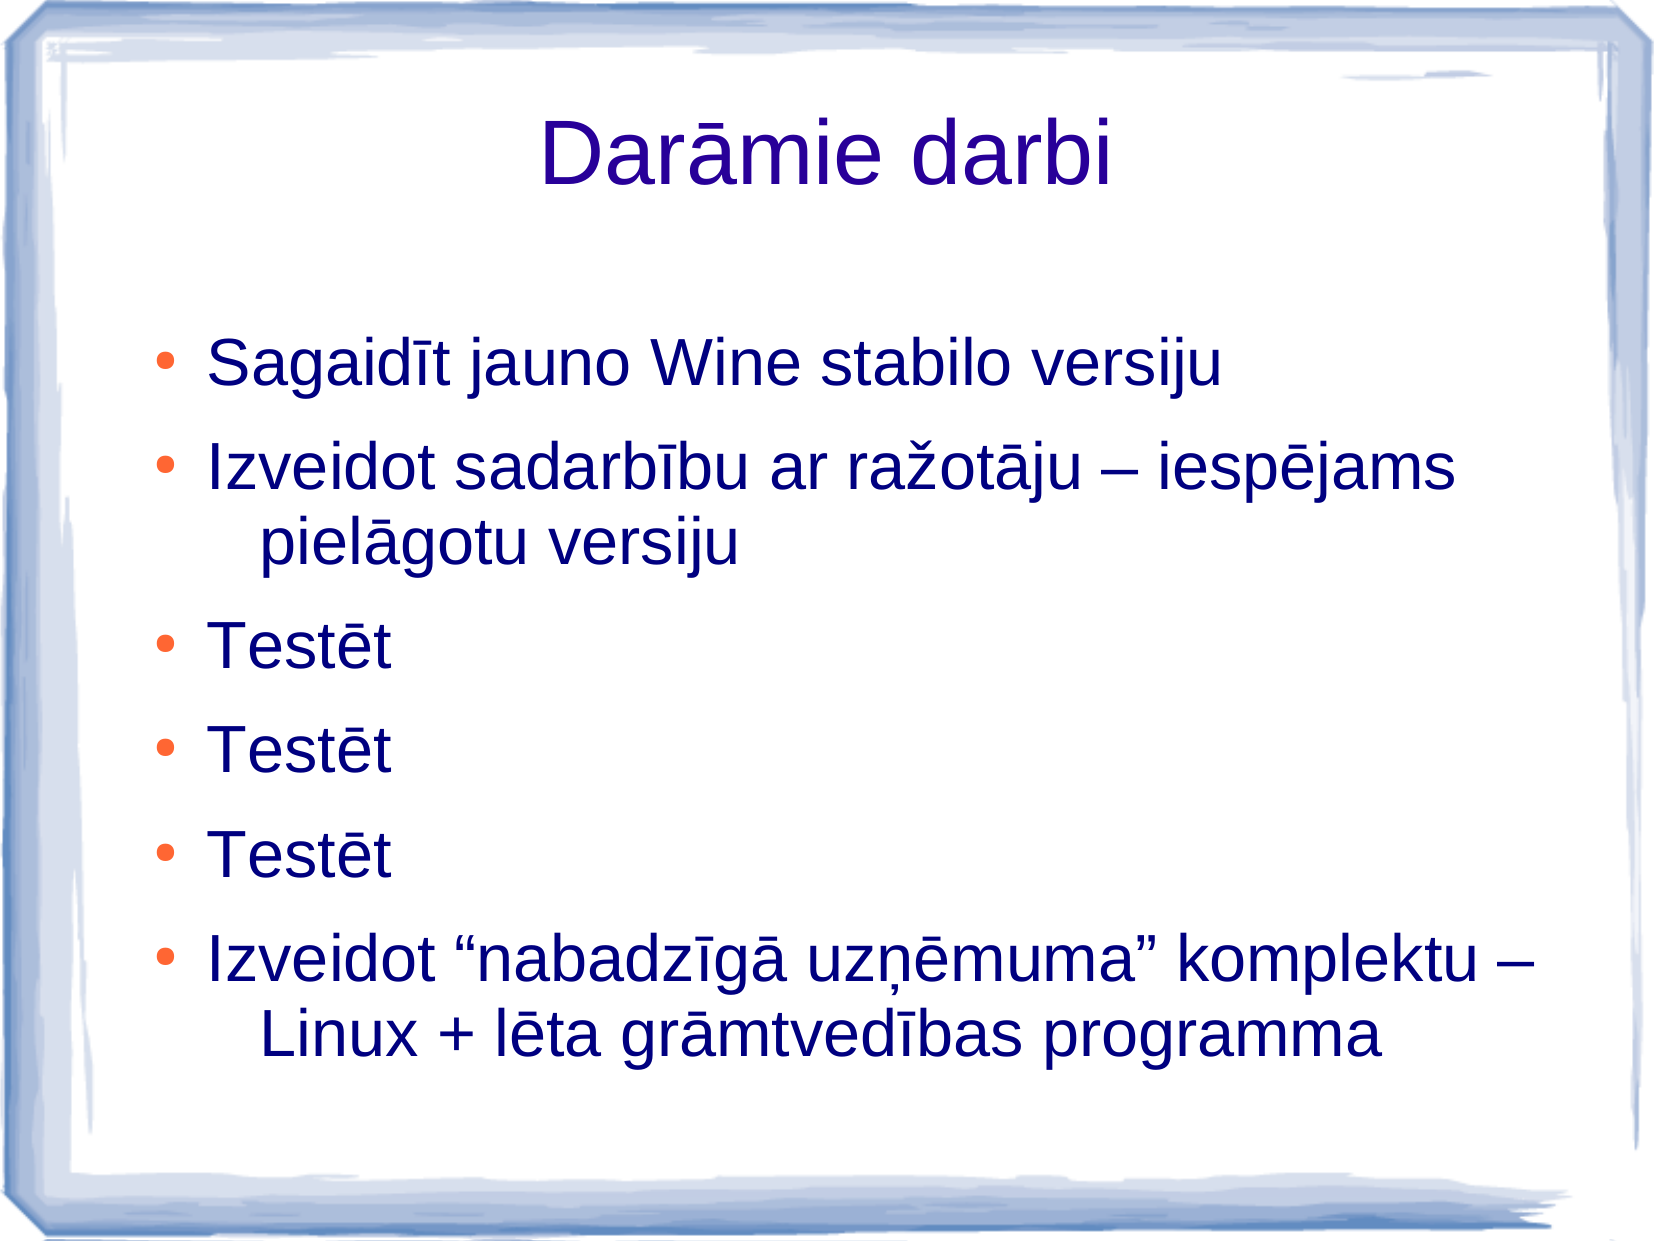

# Darāmie darbi
Sagaidīt jauno Wine stabilo versiju
Izveidot sadarbību ar ražotāju – iespējams pielāgotu versiju
Testēt
Testēt
Testēt
Izveidot “nabadzīgā uzņēmuma” komplektu – Linux + lēta grāmtvedības programma